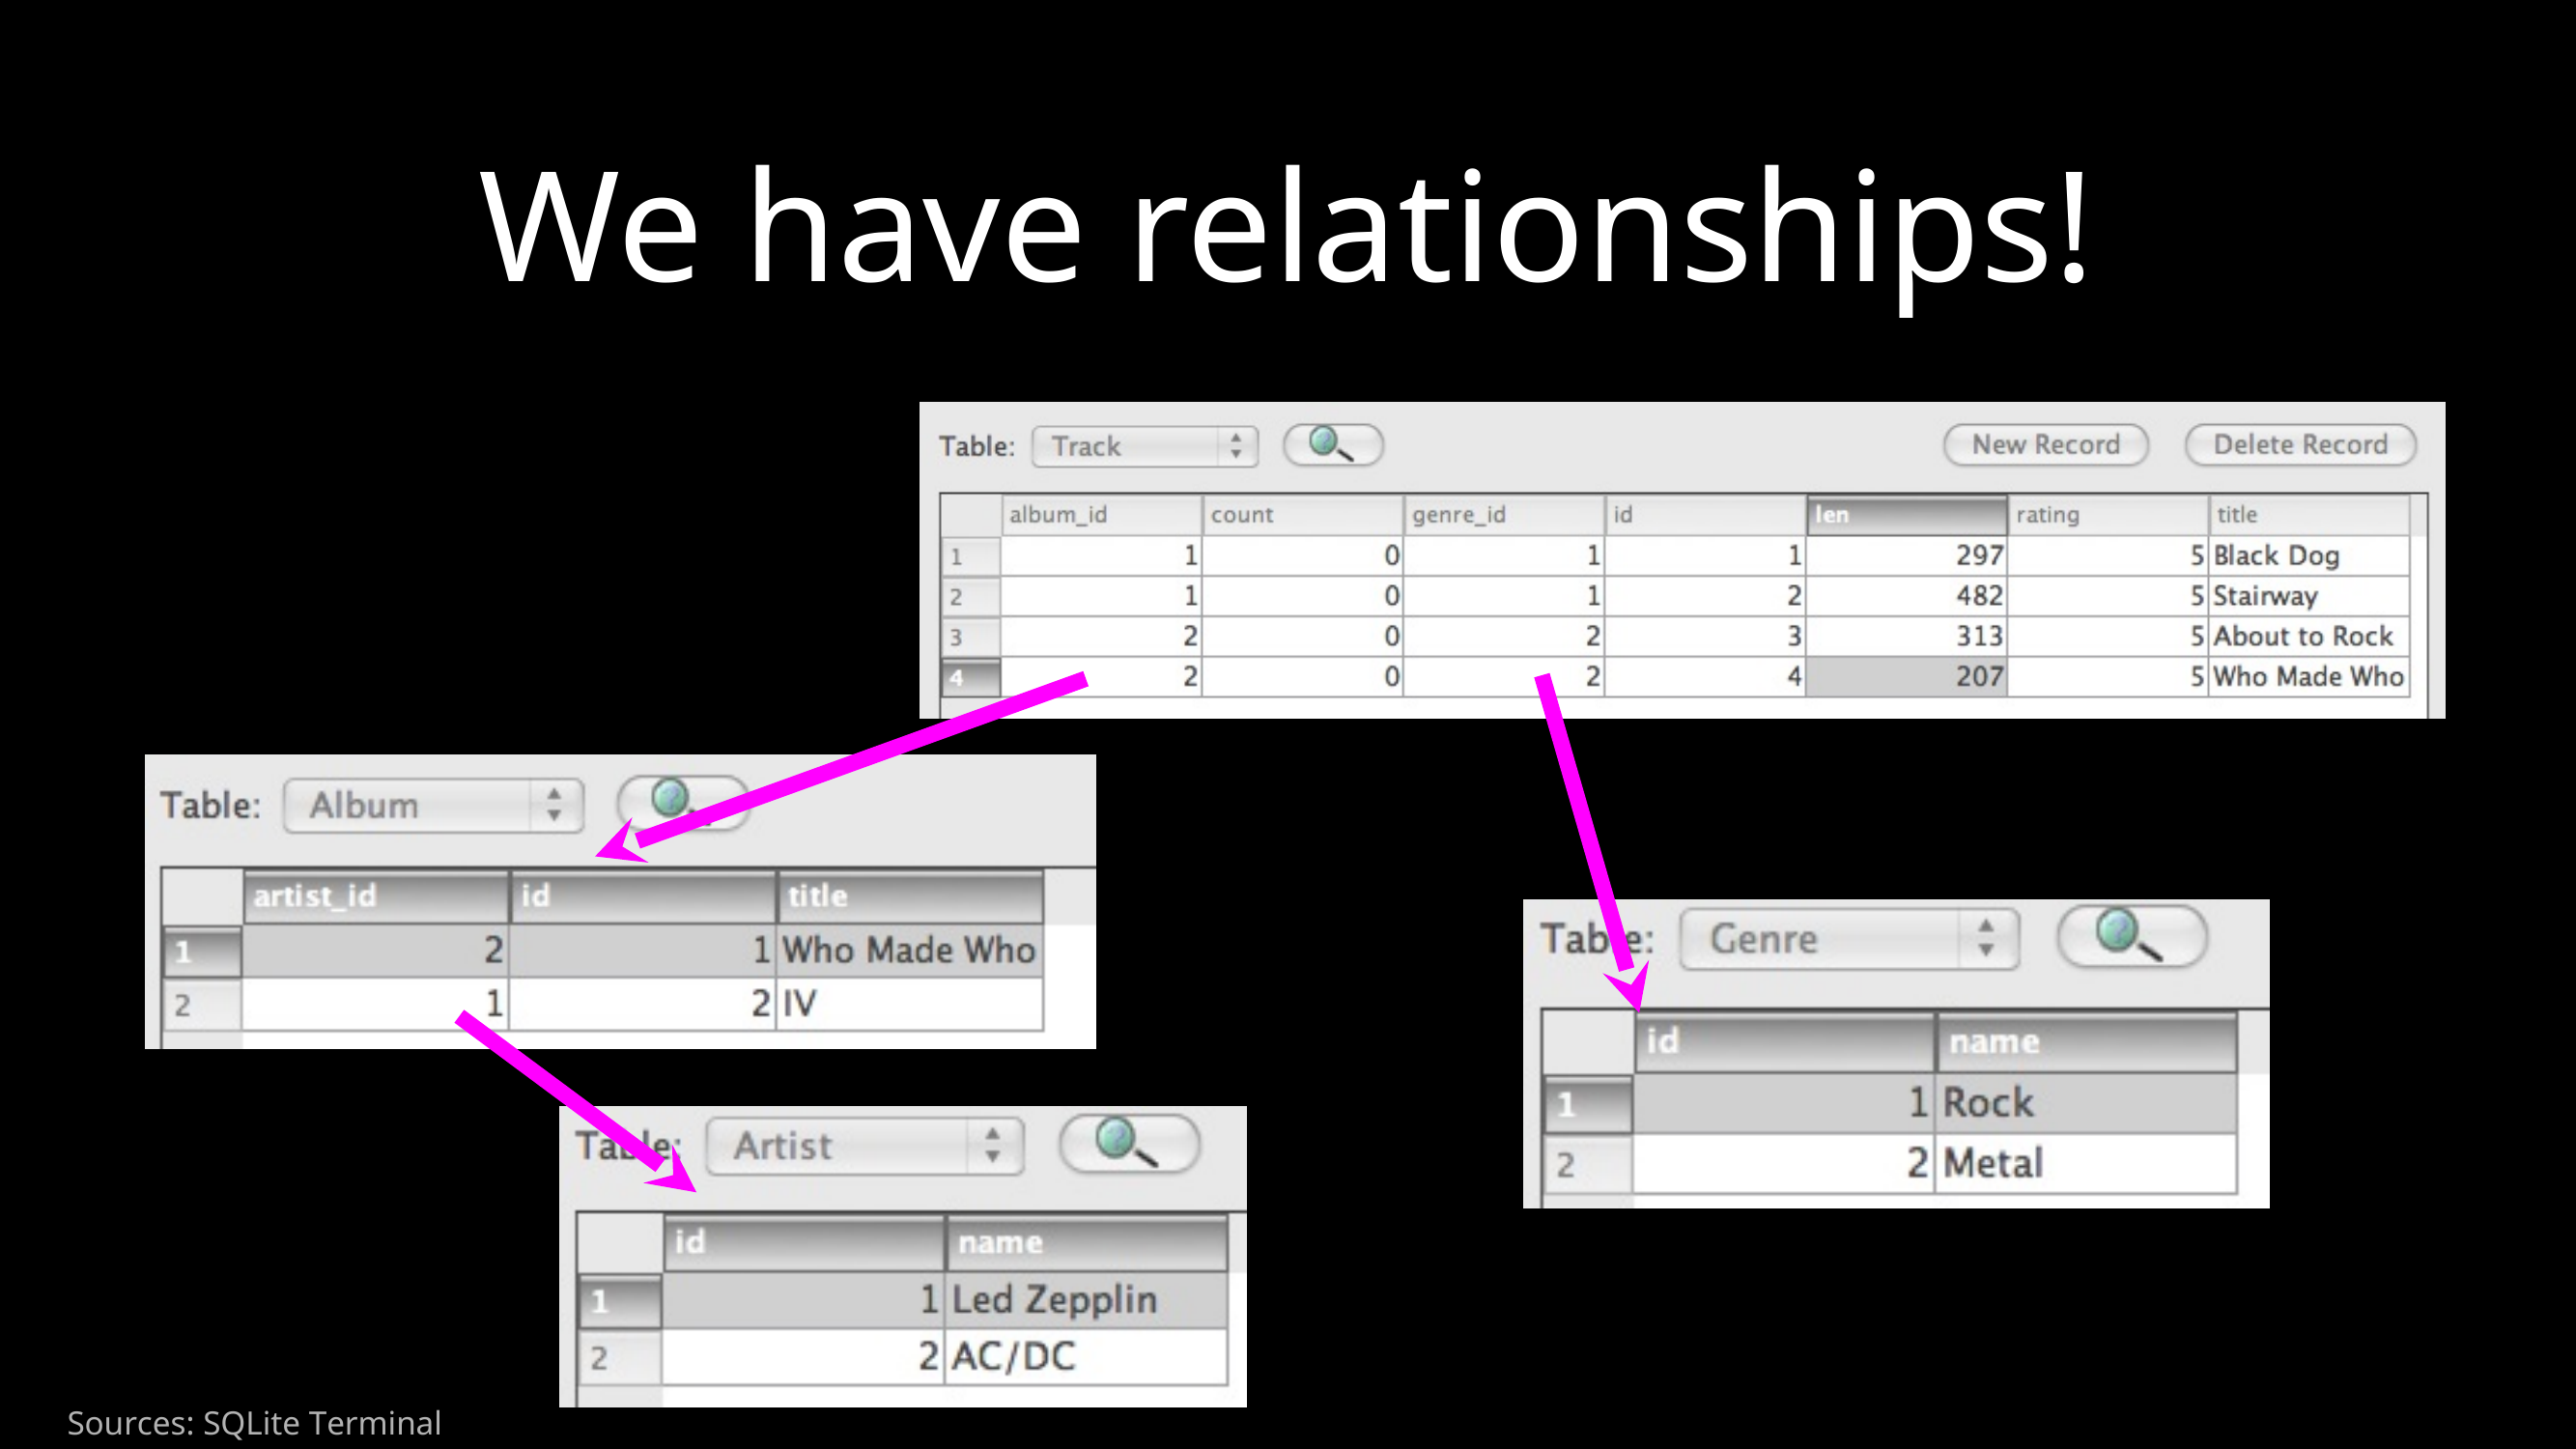

# We have relationships!
Sources: SQLite Terminal